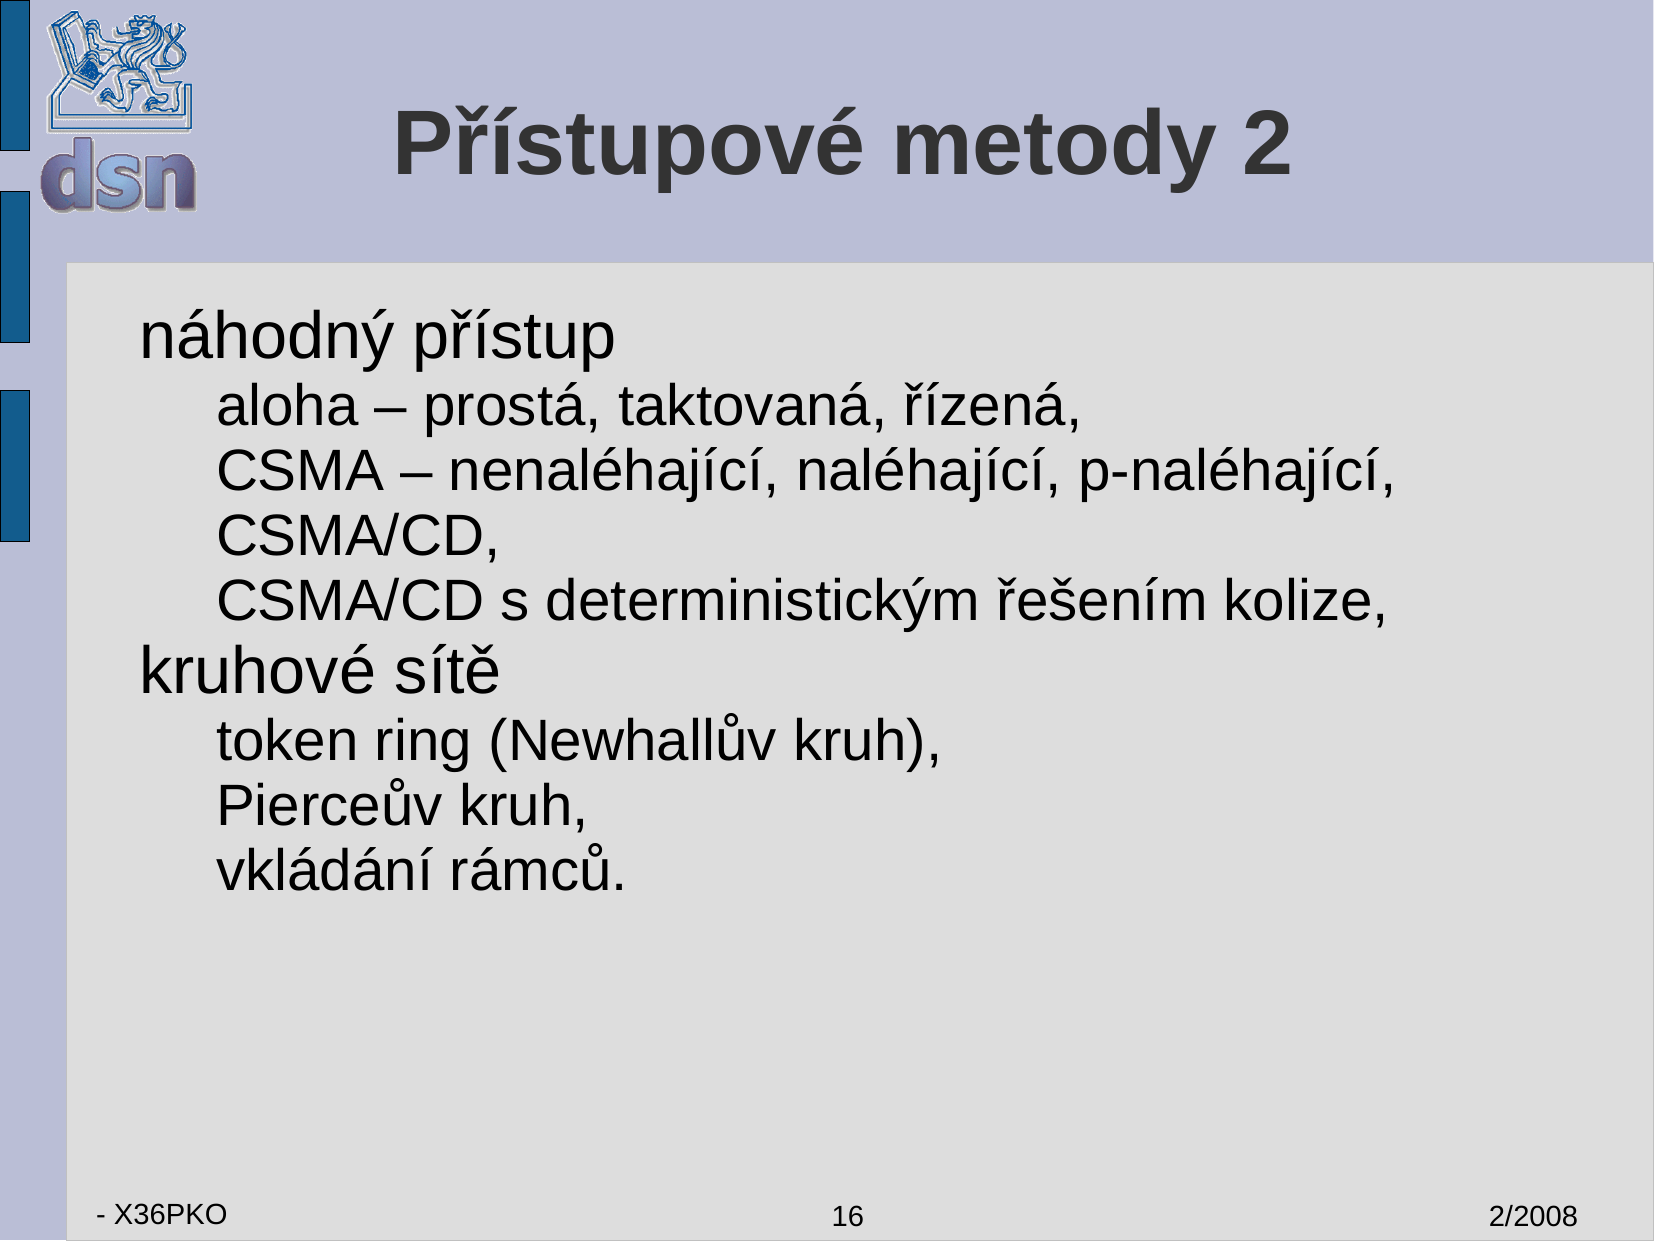

# Přístupové metody 2
náhodný přístup
aloha – prostá, taktovaná, řízená,
CSMA – nenaléhající, naléhající, p-naléhající,
CSMA/CD,
CSMA/CD s deterministickým řešením kolize,
kruhové sítě
token ring (Newhallův kruh),
Pierceův kruh,
vkládání rámců.